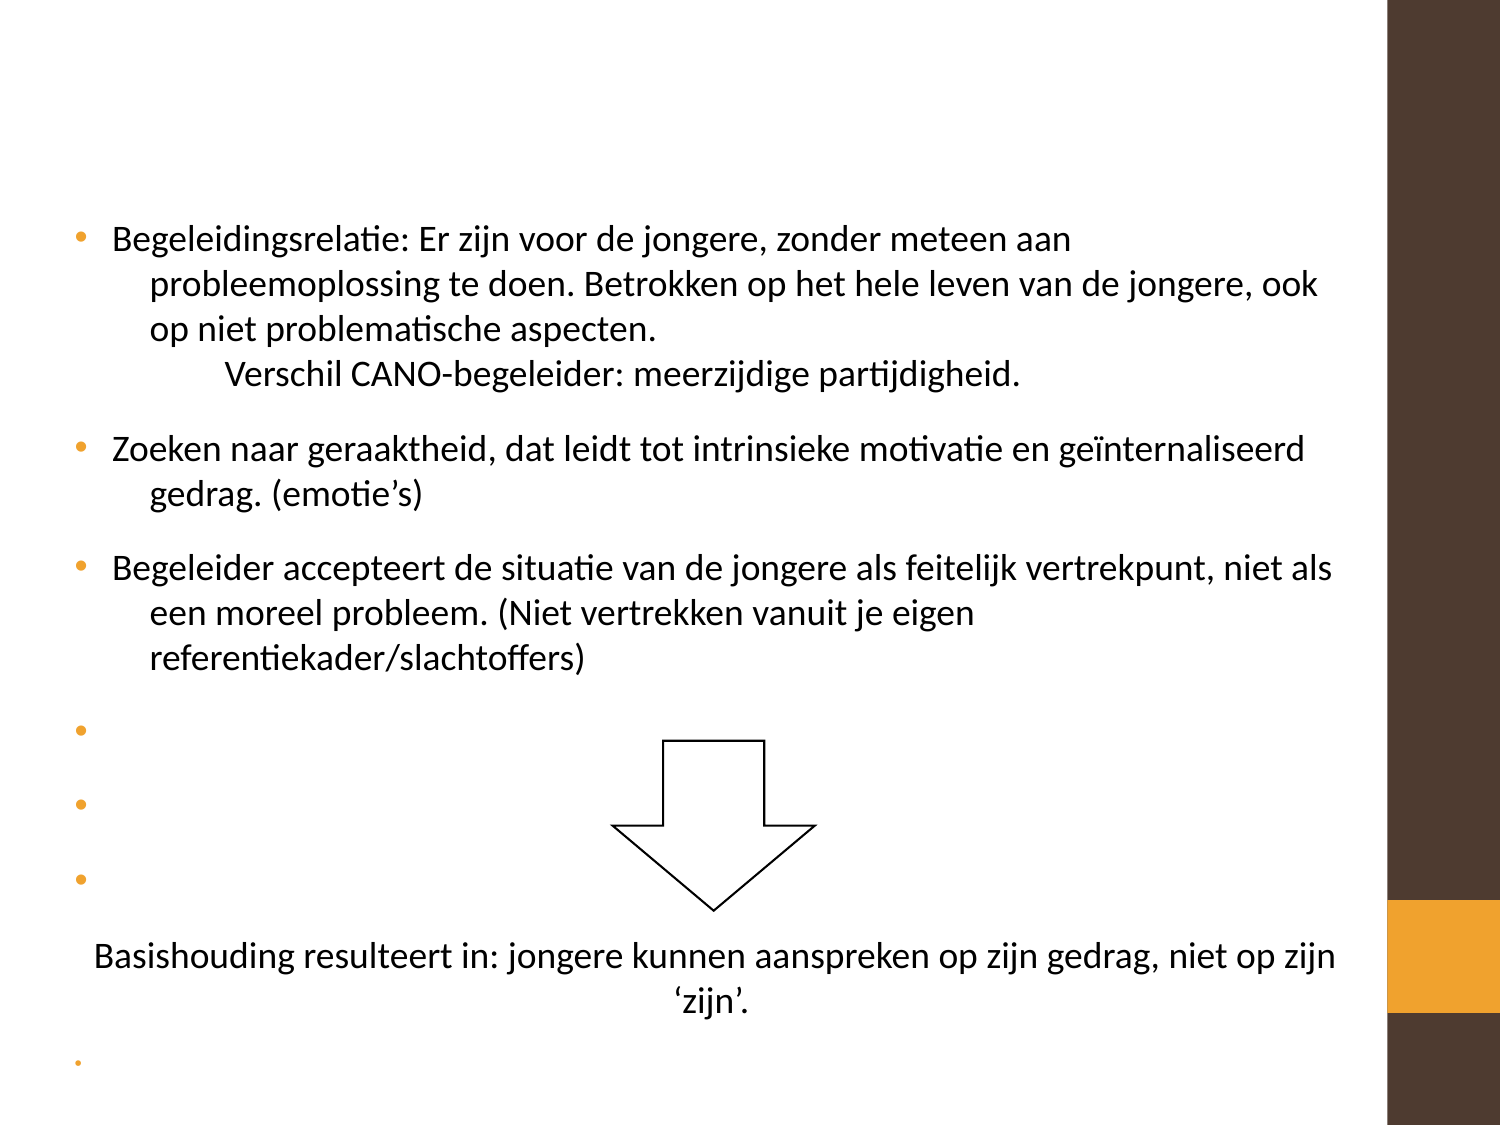

# Begeleidingsrelatie: Er zijn voor de jongere, zonder meteen aan probleemoplossing te doen. Betrokken op het hele leven van de jongere, ook op niet problematische aspecten. Verschil CANO-begeleider: meerzijdige partijdigheid.
Zoeken naar geraaktheid, dat leidt tot intrinsieke motivatie en geïnternaliseerd gedrag. (emotie’s)
Begeleider accepteert de situatie van de jongere als feitelijk vertrekpunt, niet als een moreel probleem. (Niet vertrekken vanuit je eigen referentiekader/slachtoffers)
Basishouding resulteert in: jongere kunnen aanspreken op zijn gedrag, niet op zijn ‘zijn’.